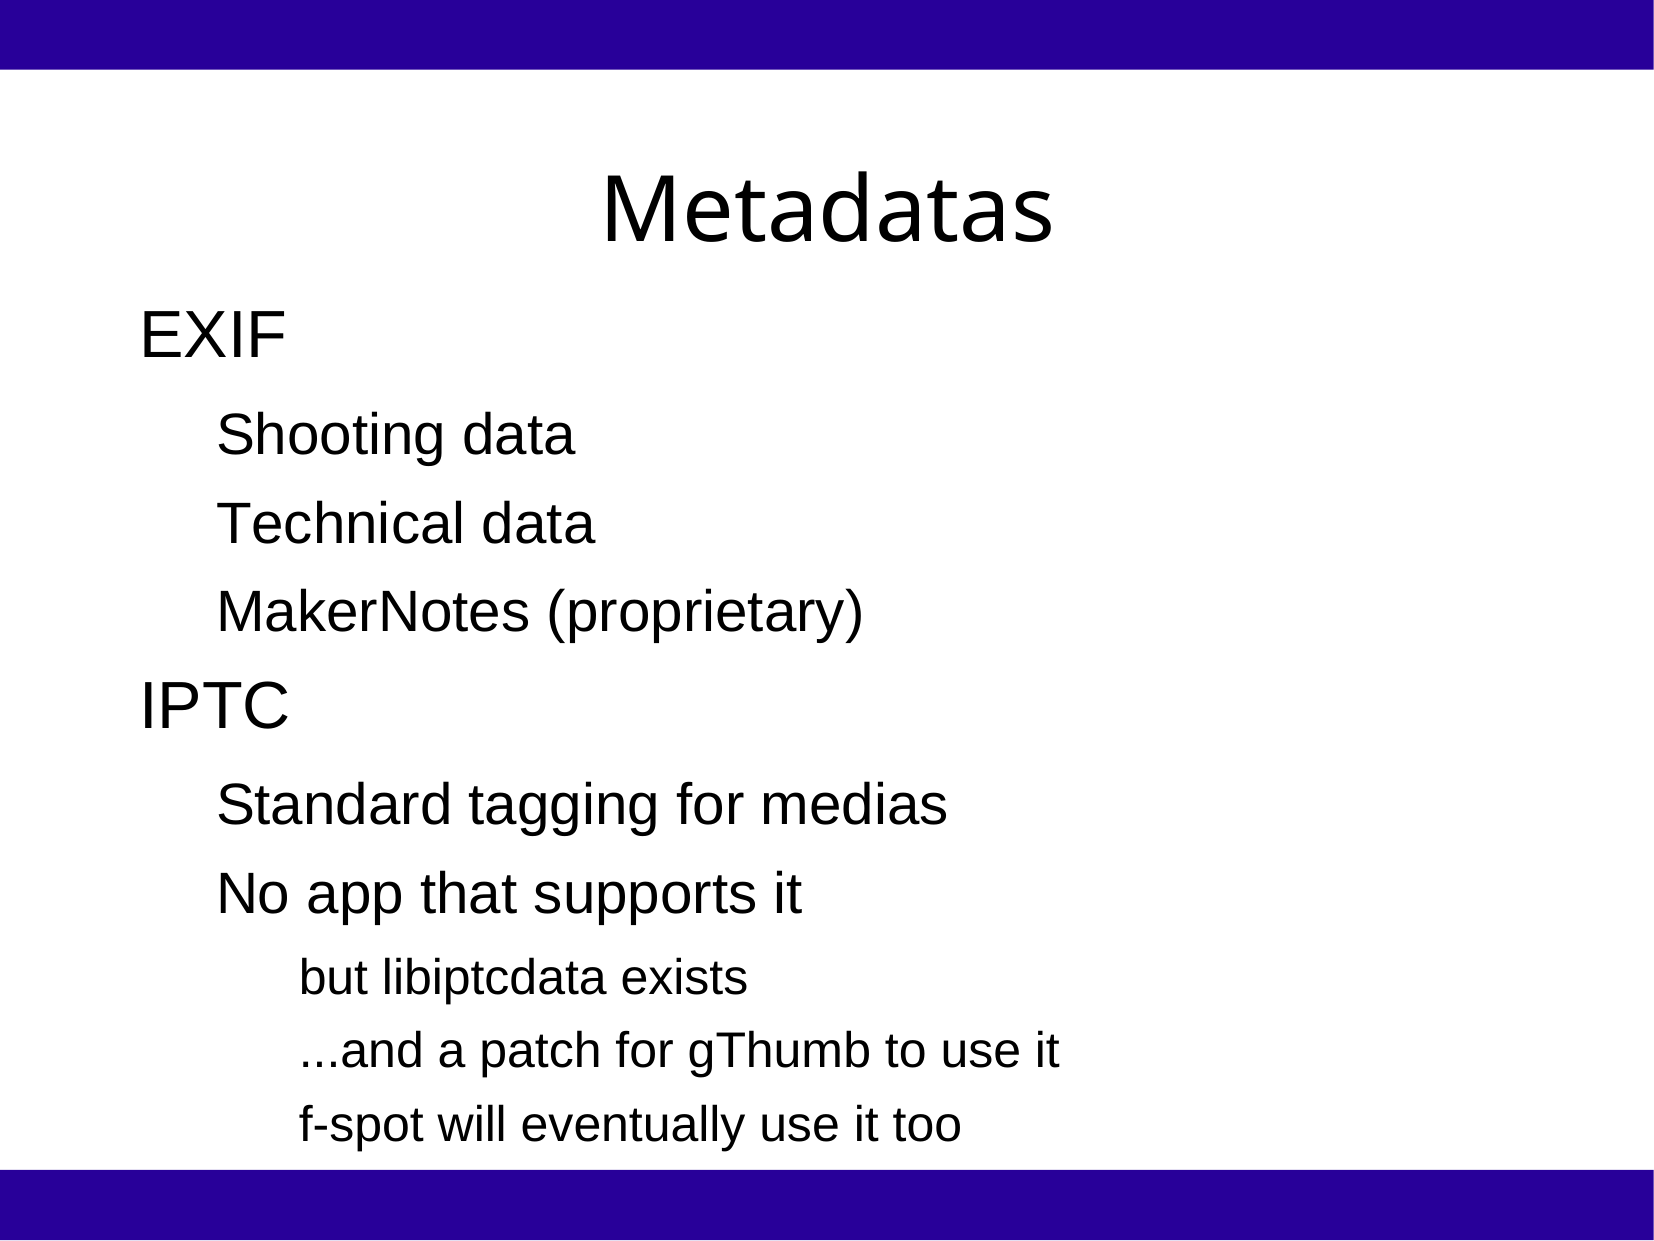

# Metadatas
EXIF
Shooting data
Technical data
MakerNotes (proprietary)
IPTC
Standard tagging for medias
No app that supports it
but libiptcdata exists
...and a patch for gThumb to use it
f-spot will eventually use it too